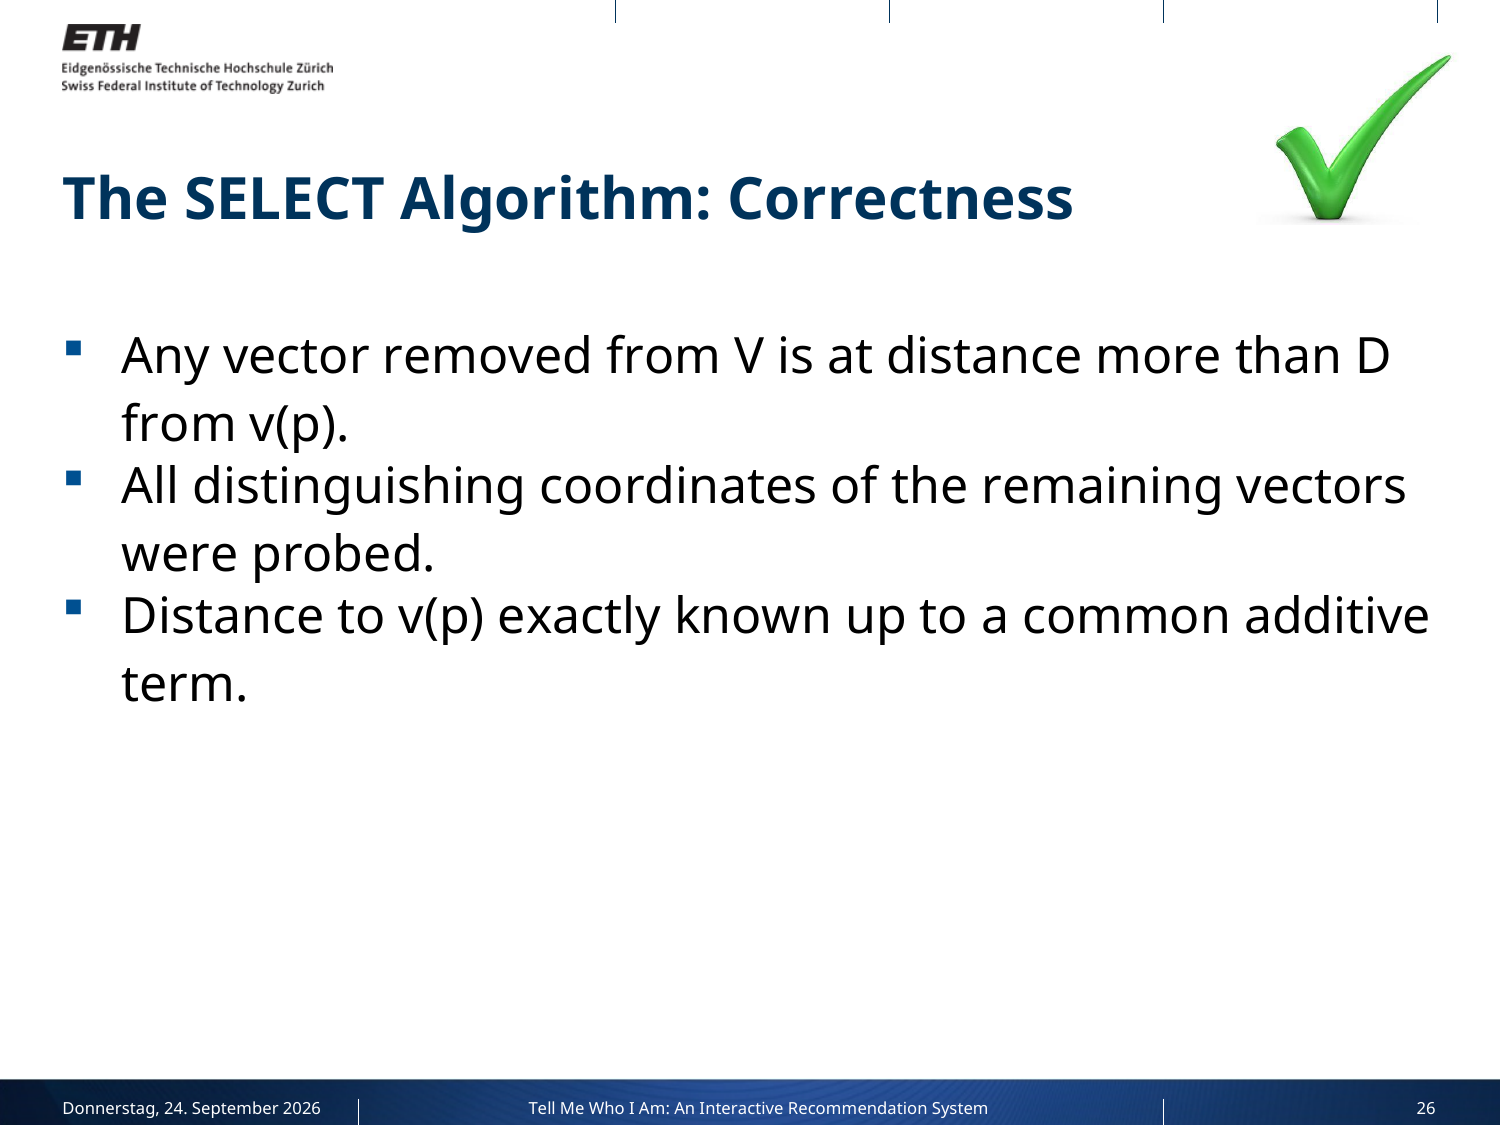

# The SELECT Algorithm: Correctness
Any vector removed from V is at distance more than D from v(p).
All distinguishing coordinates of the remaining vectors were probed.
Distance to v(p) exactly known up to a common additive term.
26